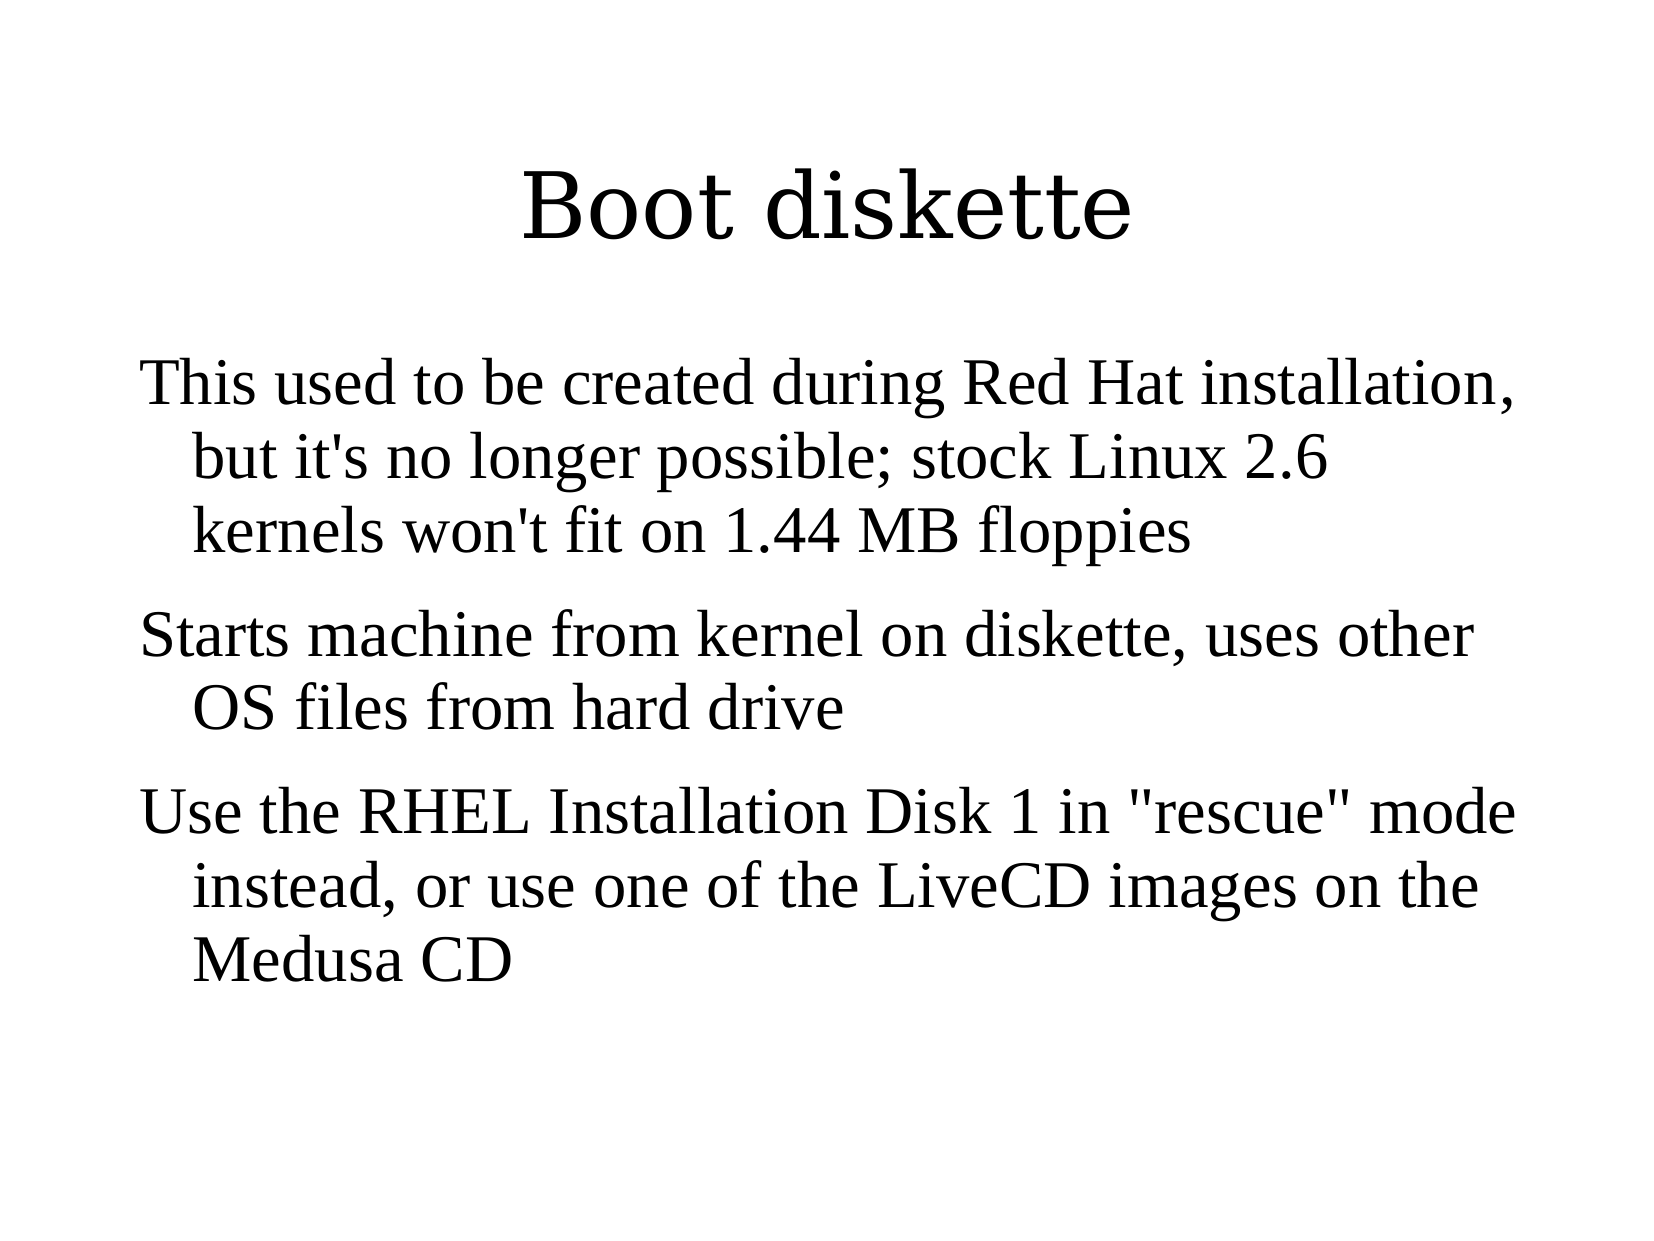

# Boot diskette
This used to be created during Red Hat installation, but it's no longer possible; stock Linux 2.6 kernels won't fit on 1.44 MB floppies
Starts machine from kernel on diskette, uses other OS files from hard drive
Use the RHEL Installation Disk 1 in "rescue" mode instead, or use one of the LiveCD images on the Medusa CD